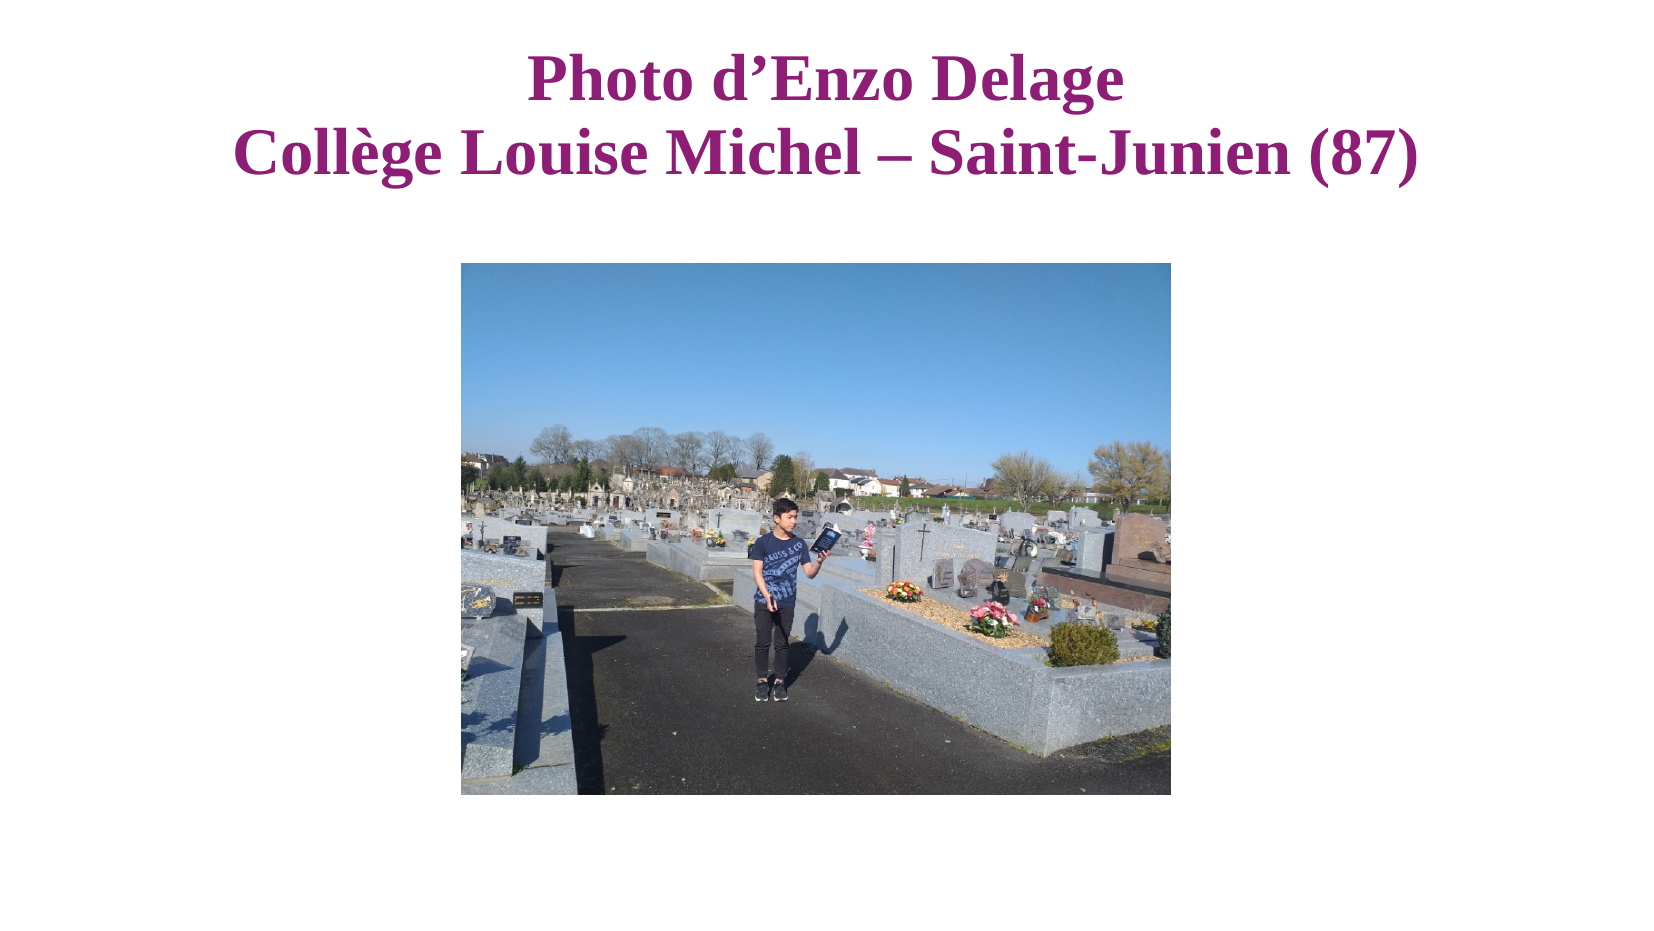

# Photo d’Enzo Delage Collège Louise Michel – Saint-Junien (87)